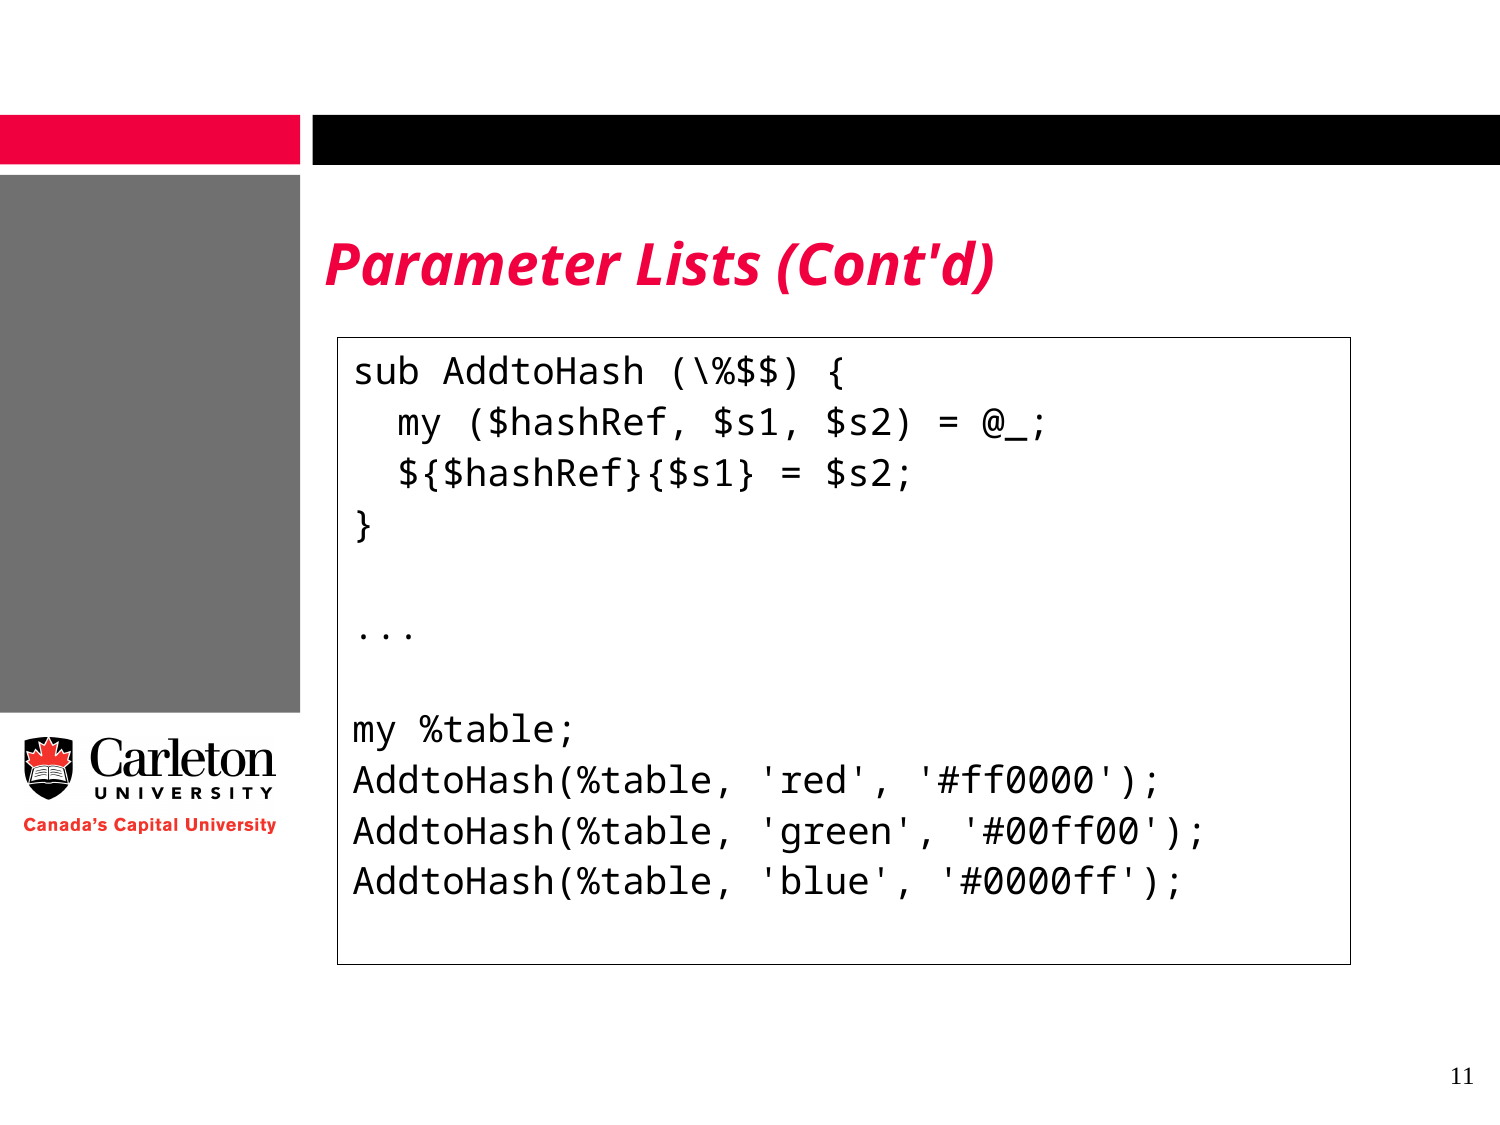

# Parameter Lists (Cont'd)
sub AddtoHash (\%$$) {
 my ($hashRef, $s1, $s2) = @_;
 ${$hashRef}{$s1} = $s2;
}
...
my %table;
AddtoHash(%table, 'red', '#ff0000');
AddtoHash(%table, 'green', '#00ff00');
AddtoHash(%table, 'blue', '#0000ff');
11